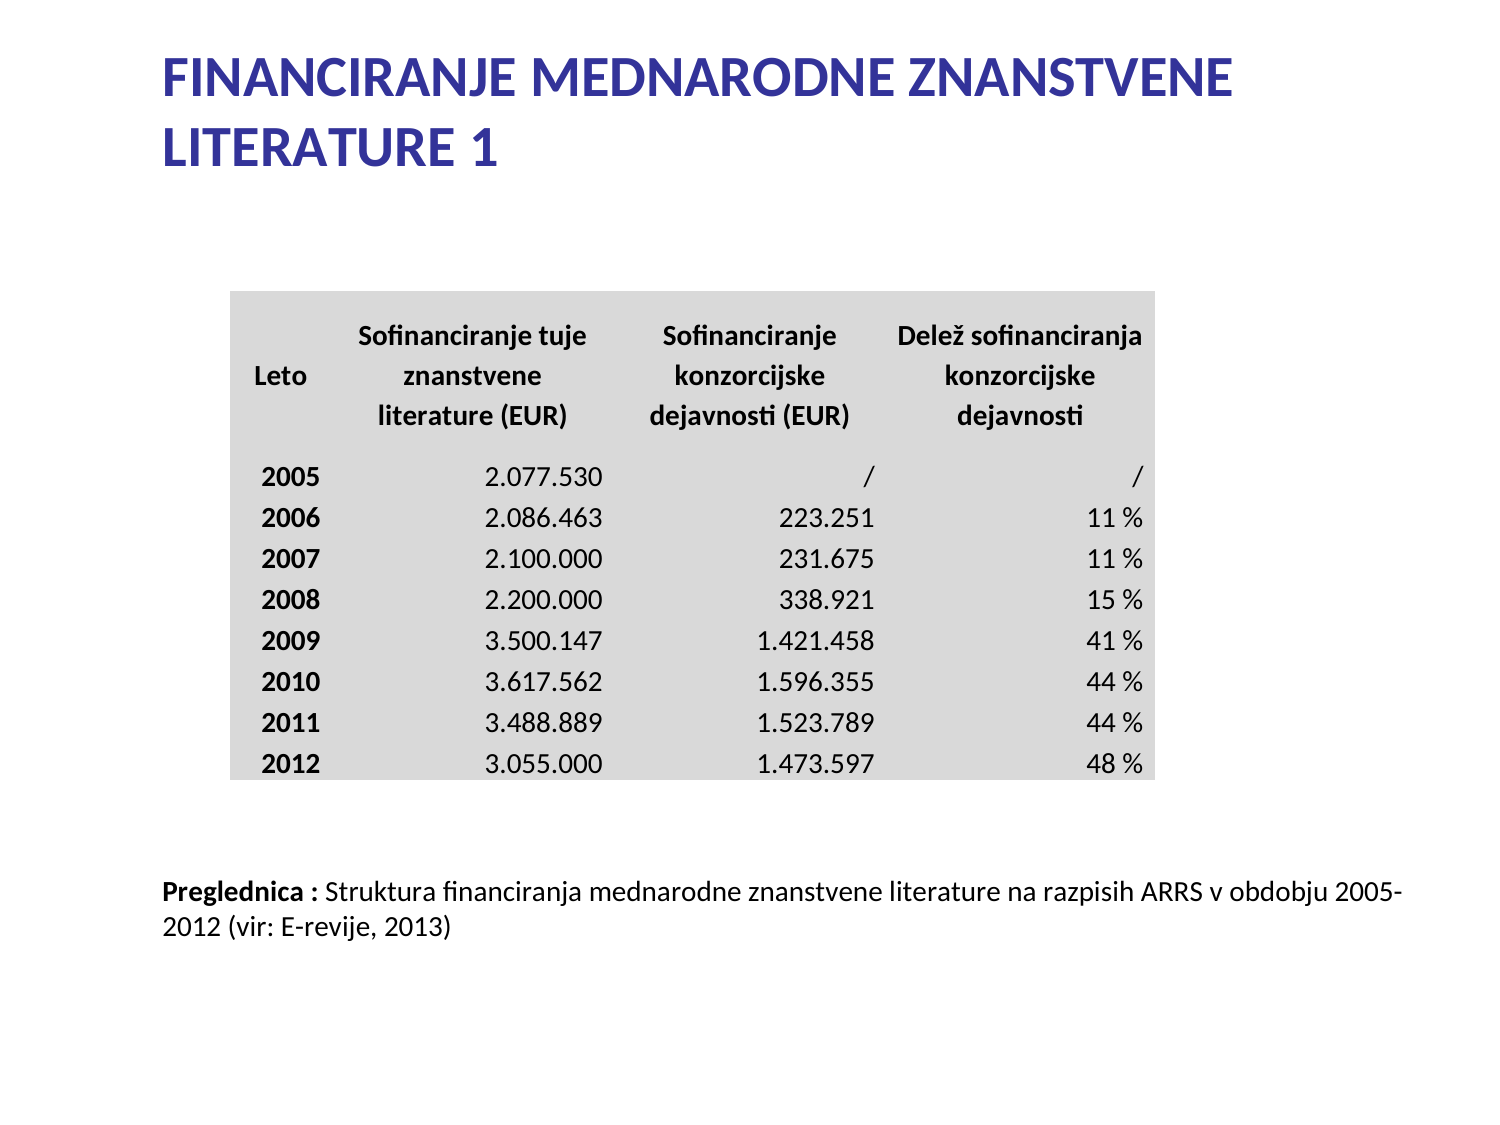

# FINANCIRANJE MEDNARODNE ZNANSTVENE LITERATURE 1
| Leto | Sofinanciranje tuje znanstvene literature (EUR) | Sofinanciranje konzorcijske dejavnosti (EUR) | Delež sofinanciranja konzorcijske dejavnosti |
| --- | --- | --- | --- |
| 2005 | 2.077.530 | / | / |
| 2006 | 2.086.463 | 223.251 | 11 % |
| 2007 | 2.100.000 | 231.675 | 11 % |
| 2008 | 2.200.000 | 338.921 | 15 % |
| 2009 | 3.500.147 | 1.421.458 | 41 % |
| 2010 | 3.617.562 | 1.596.355 | 44 % |
| 2011 | 3.488.889 | 1.523.789 | 44 % |
| 2012 | 3.055.000 | 1.473.597 | 48 % |
Preglednica : Struktura financiranja mednarodne znanstvene literature na razpisih ARRS v obdobju 2005-2012 (vir: E-revije, 2013)